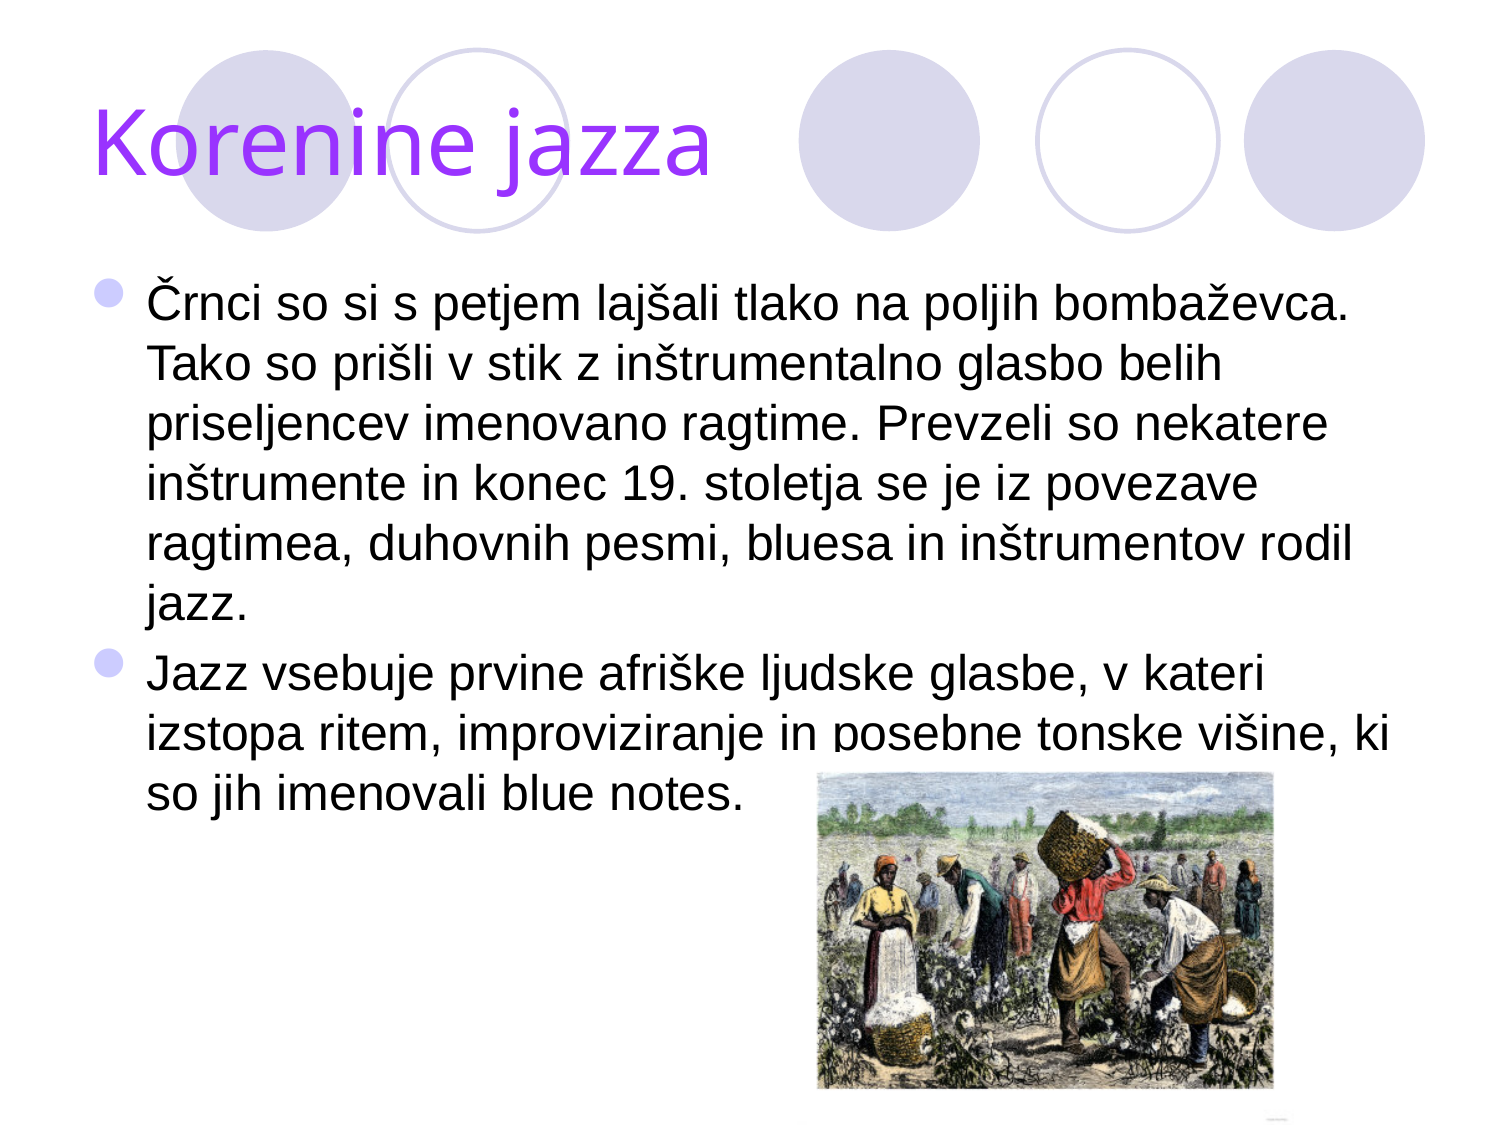

# Korenine jazza
Črnci so si s petjem lajšali tlako na poljih bombaževca. Tako so prišli v stik z inštrumentalno glasbo belih priseljencev imenovano ragtime. Prevzeli so nekatere inštrumente in konec 19. stoletja se je iz povezave ragtimea, duhovnih pesmi, bluesa in inštrumentov rodil jazz.
Jazz vsebuje prvine afriške ljudske glasbe, v kateri izstopa ritem, improviziranje in posebne tonske višine, ki so jih imenovali blue notes.